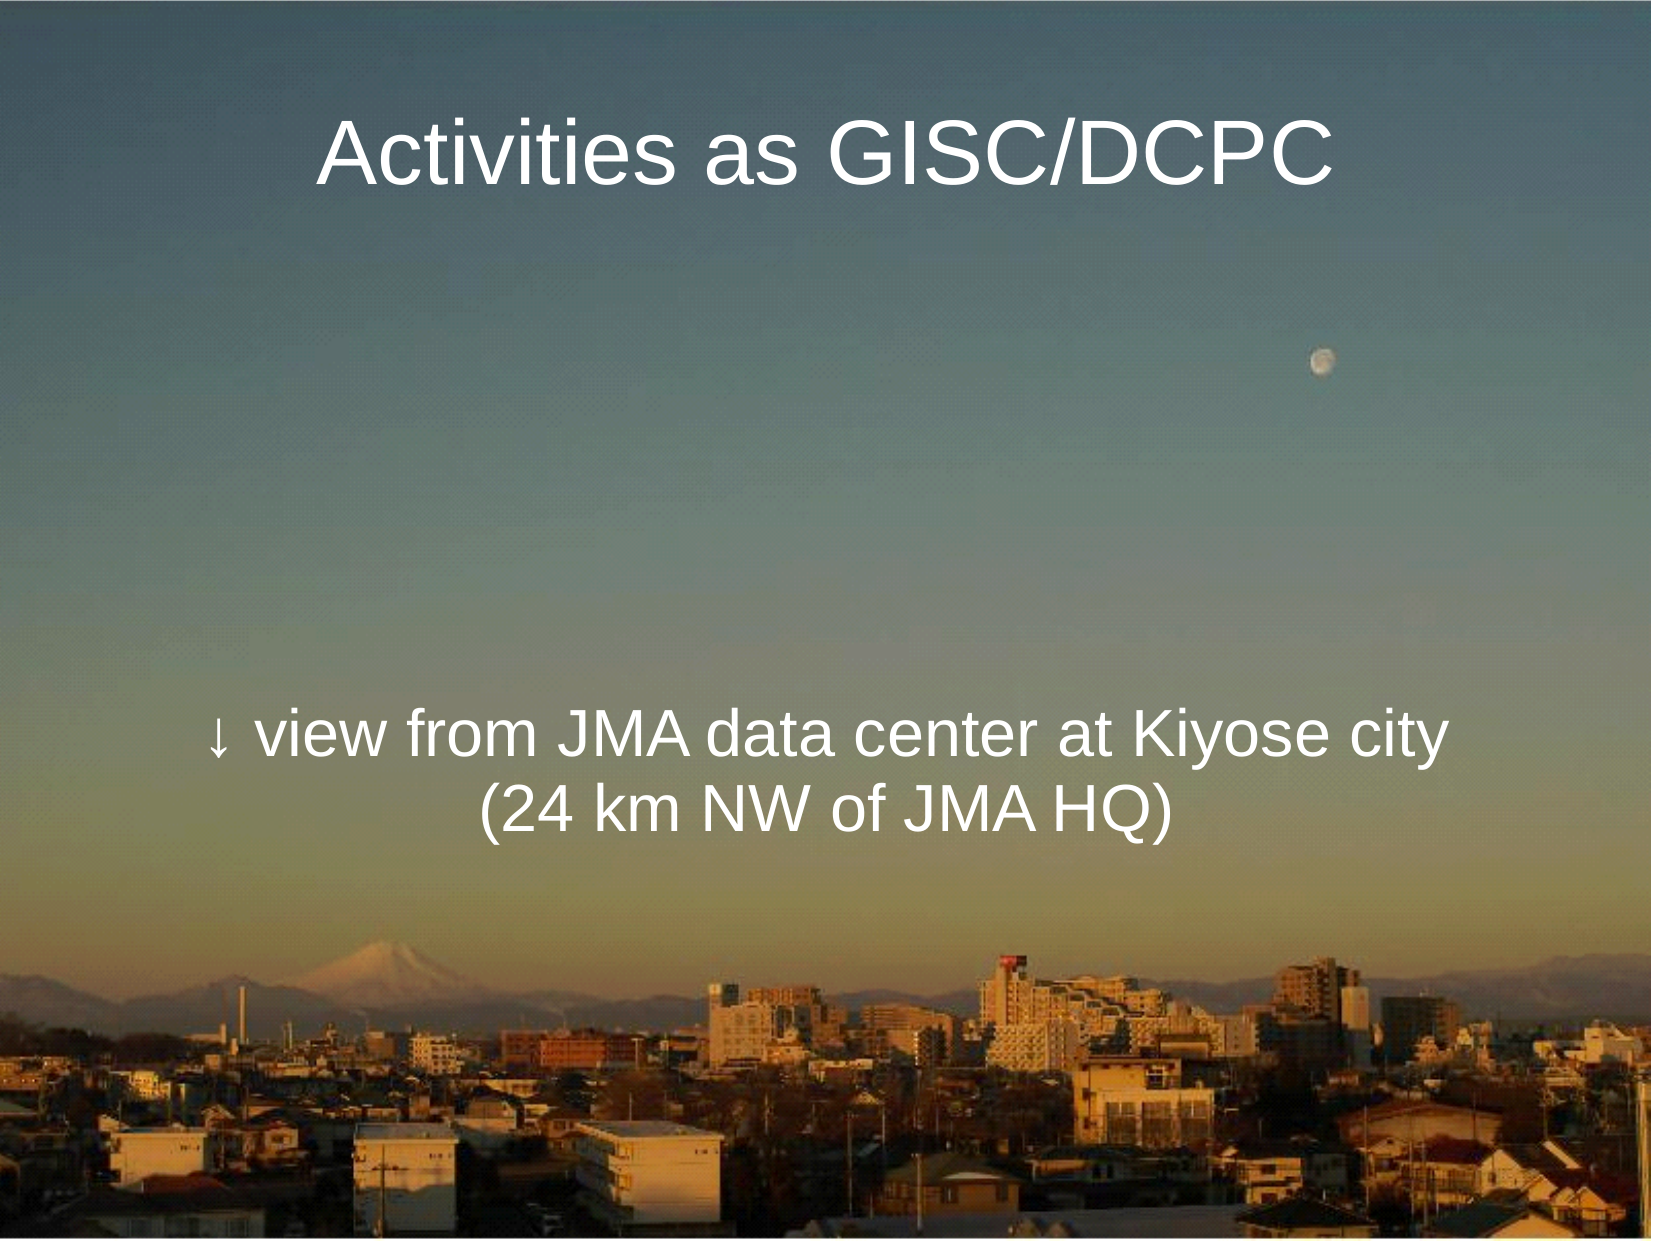

# Activities as GISC/DCPC
↓ view from JMA data center at Kiyose city
(24 km NW of JMA HQ)